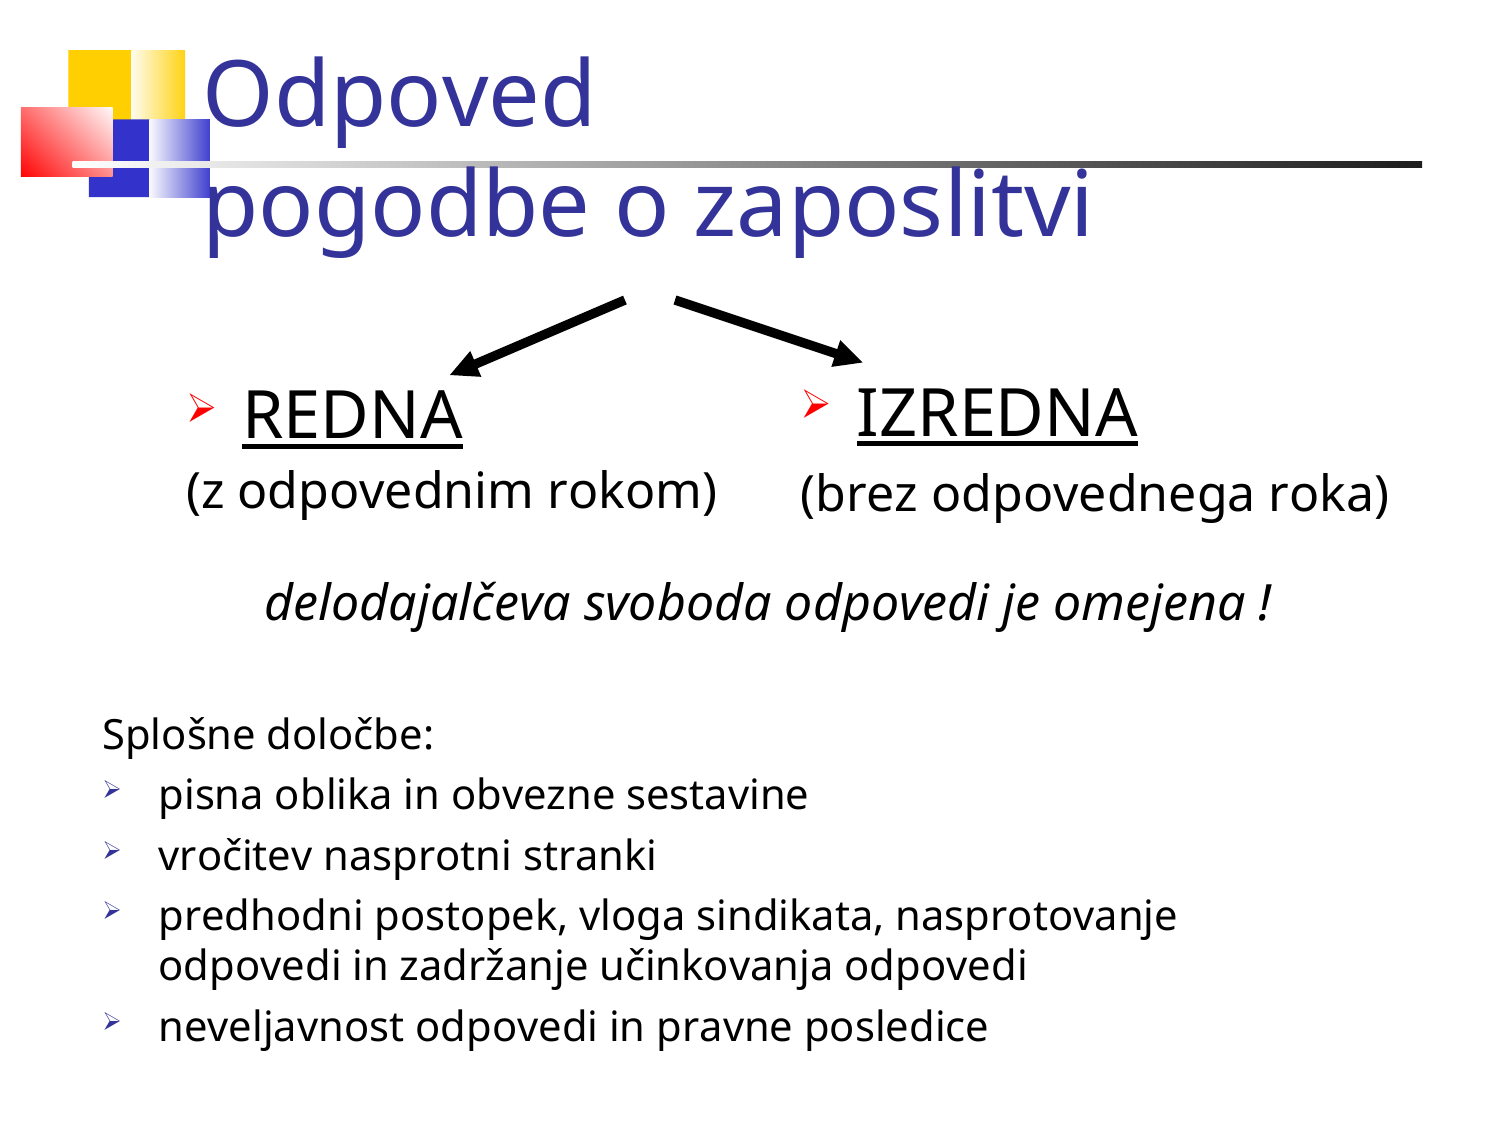

# Odpoved pogodbe o zaposlitvi
IZREDNA
(brez odpovednega roka)
REDNA
(z odpovednim rokom)
delodajalčeva svoboda odpovedi je omejena !
Splošne določbe:
pisna oblika in obvezne sestavine
vročitev nasprotni stranki
predhodni postopek, vloga sindikata, nasprotovanje odpovedi in zadržanje učinkovanja odpovedi
neveljavnost odpovedi in pravne posledice